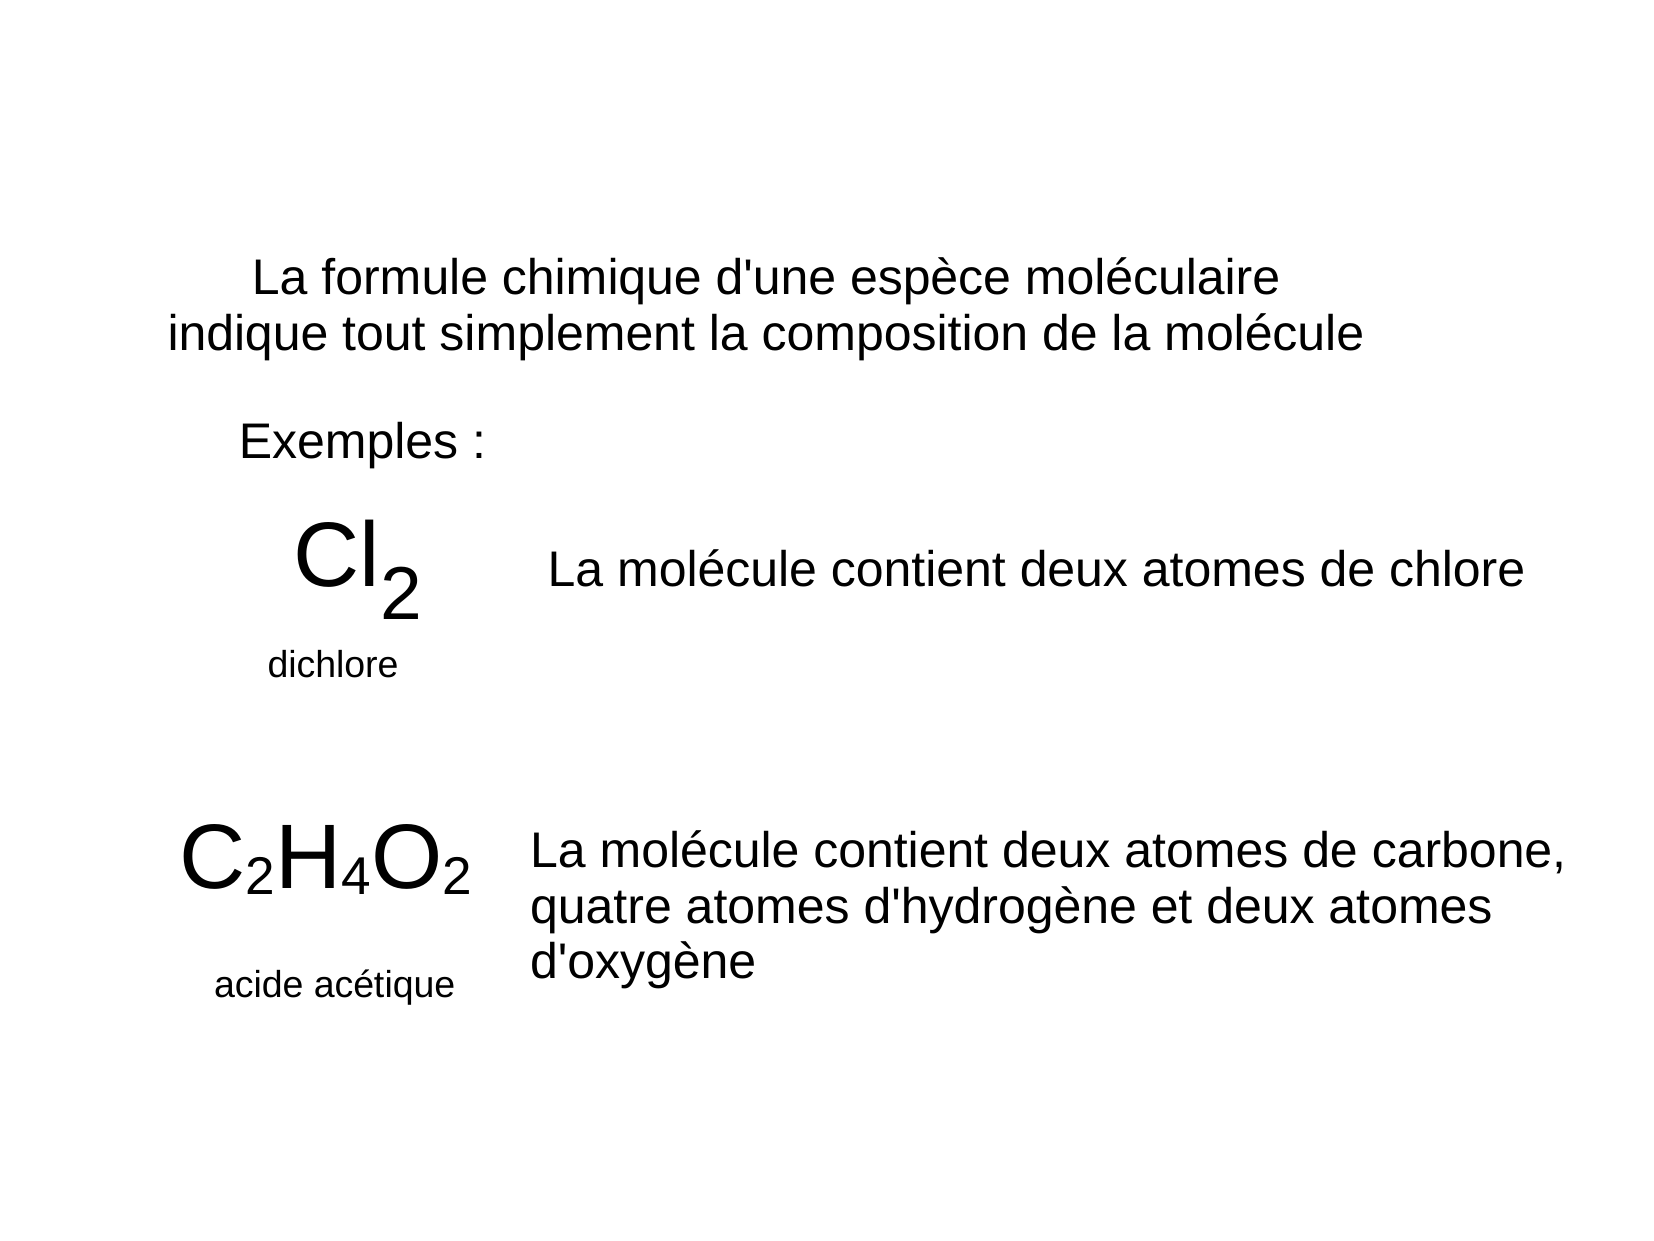

La formule chimique d'une espèce moléculaire
indique tout simplement la composition de la molécule
Exemples :
Cl
2
dichlore
La molécule contient deux atomes de chlore
C2H4O2
acide acétique
La molécule contient deux atomes de carbone,
quatre atomes d'hydrogène et deux atomes
d'oxygène